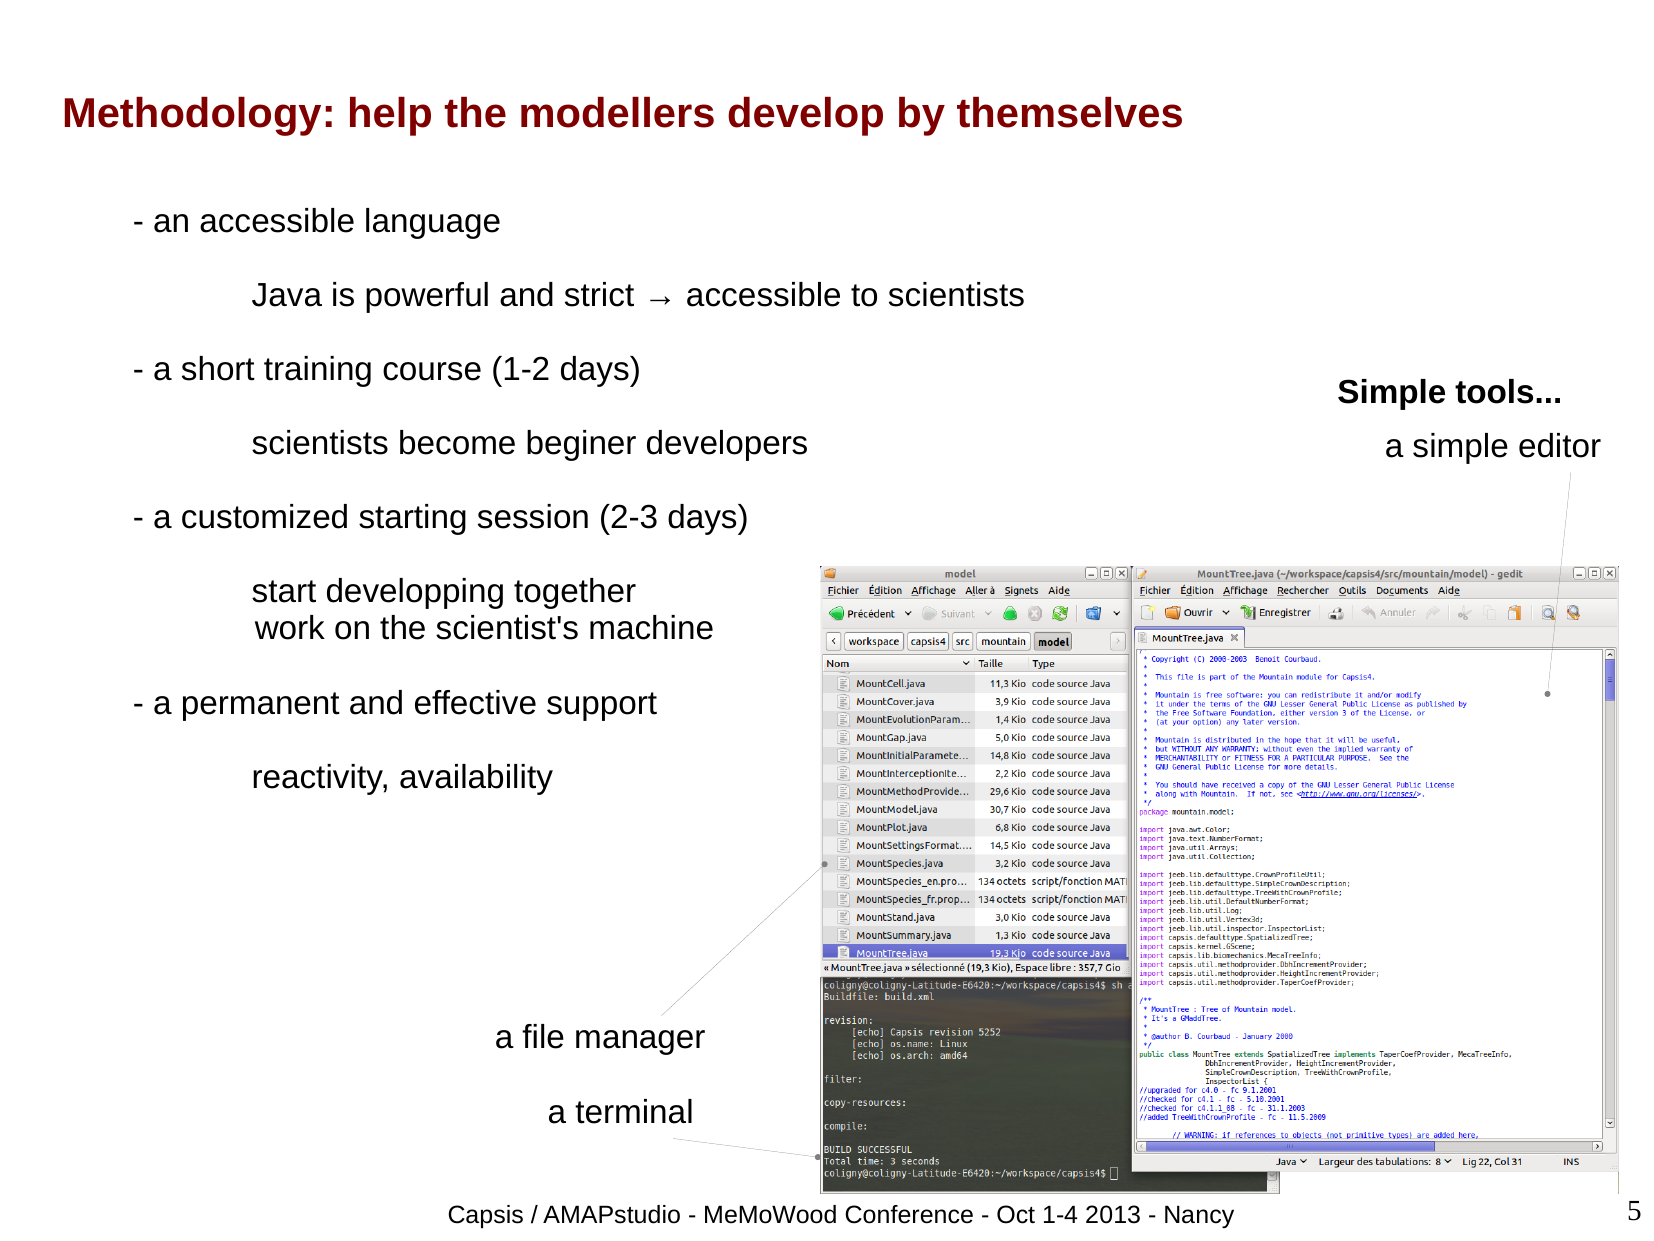

Methodology: help the modellers develop by themselves
- an accessible language
	Java is powerful and strict → accessible to scientists
- a short training course (1-2 days)
	scientists become beginer developers
- a customized starting session (2-3 days)
	start developping together
work on the scientist's machine
- a permanent and effective support
	reactivity, availability
Simple tools...
a simple editor
a file manager
a terminal
Capsis / AMAPstudio - MeMoWood Conference - Oct 1-4 2013 - Nancy